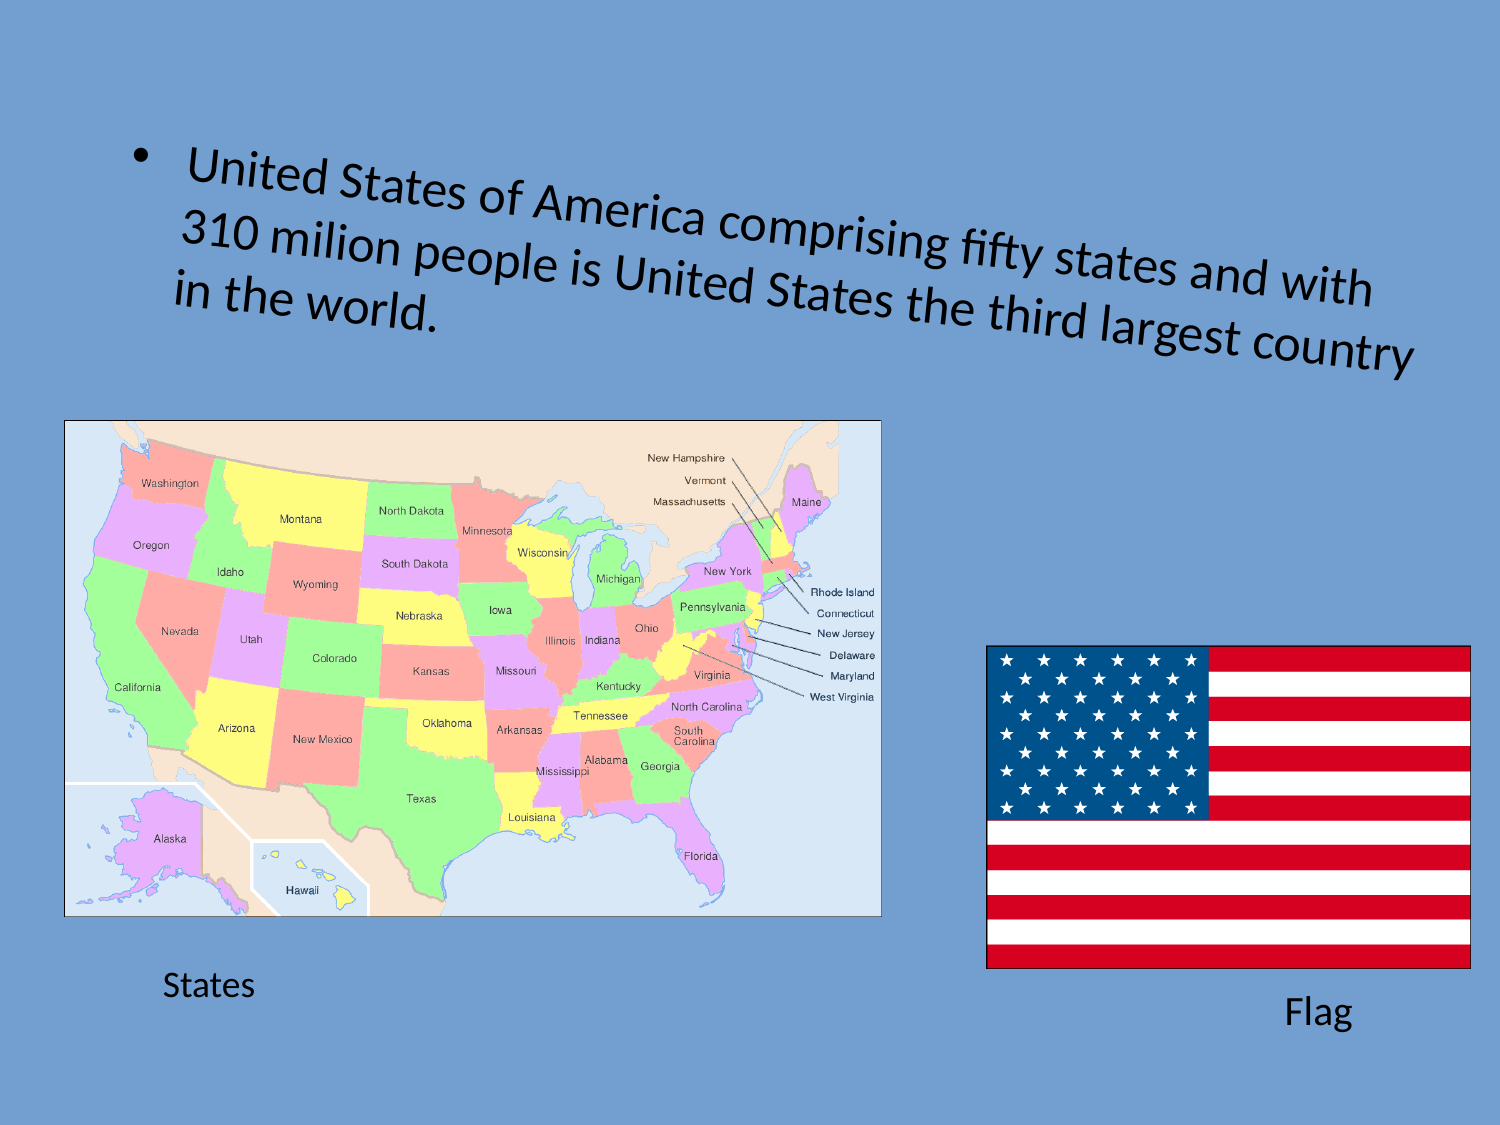

# United States of America comprising fifty states and with 310 milion people is United States the third largest country in the world.
States
Flag